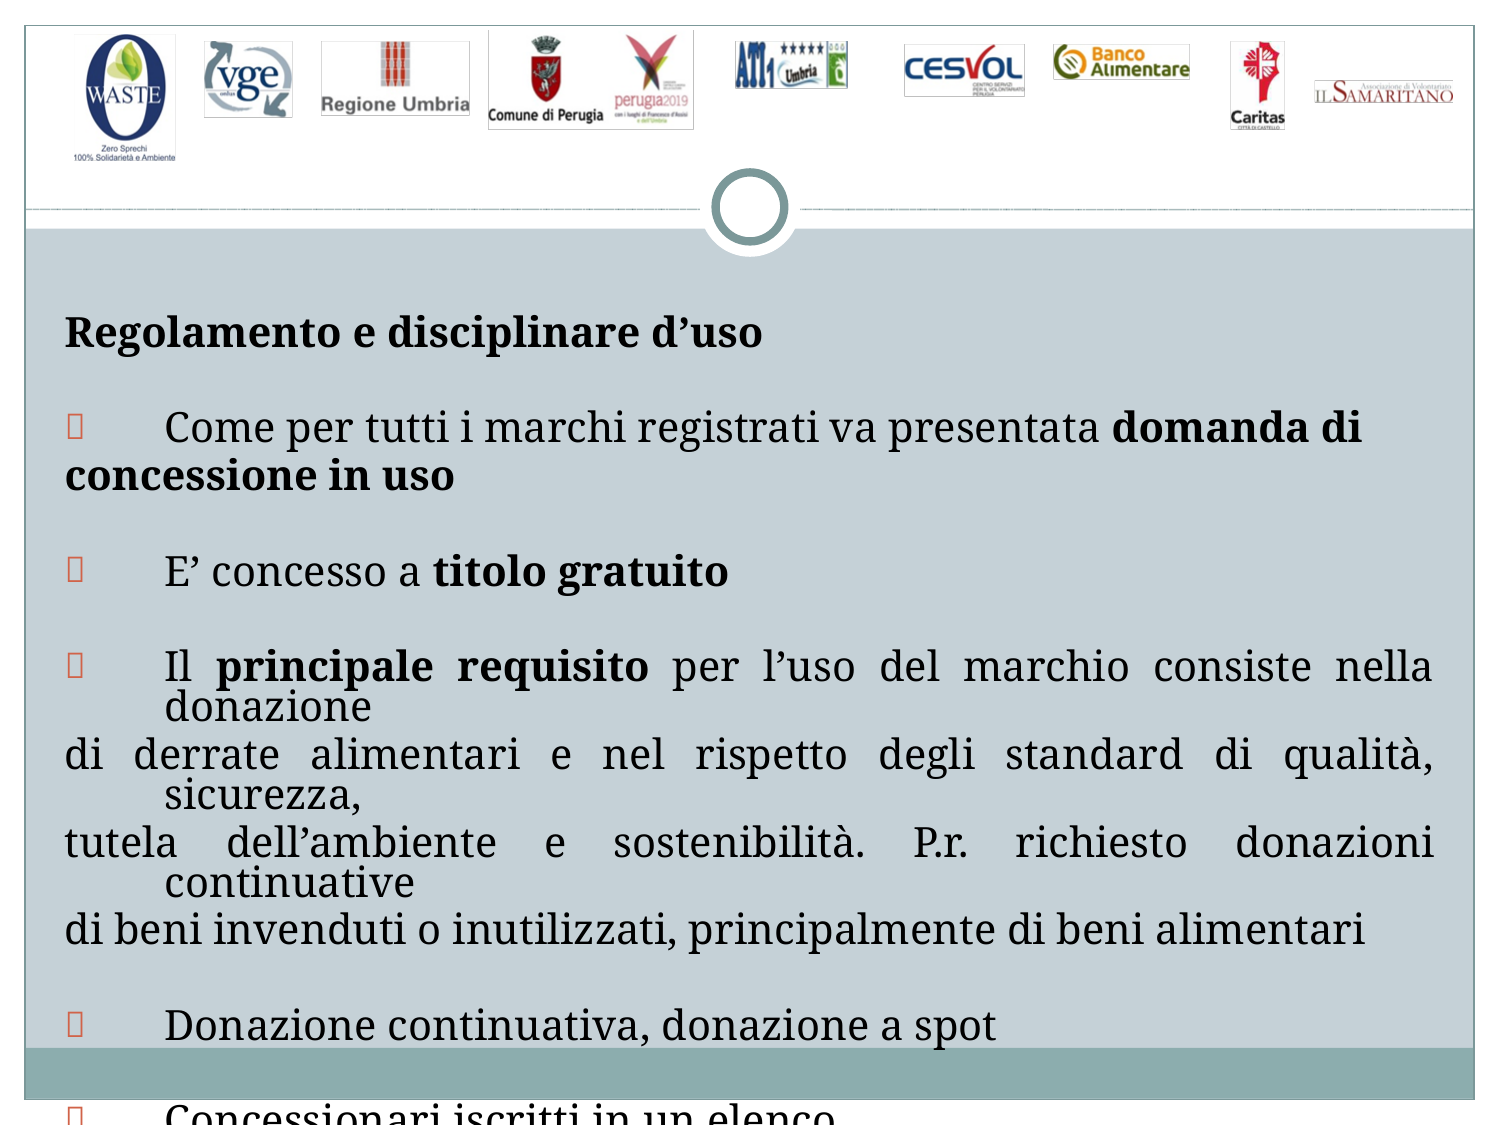

#
Regolamento e disciplinare d’uso
Come per tutti i marchi registrati va presentata domanda di
concessione in uso
E’ concesso a titolo gratuito
Il principale requisito per l’uso del marchio consiste nella donazione
di derrate alimentari e nel rispetto degli standard di qualità, sicurezza,
tutela dell’ambiente e sostenibilità. P.r. richiesto donazioni continuative
di beni invenduti o inutilizzati, principalmente di beni alimentari
Donazione continuativa, donazione a spot
Concessionari iscritti in un elenco